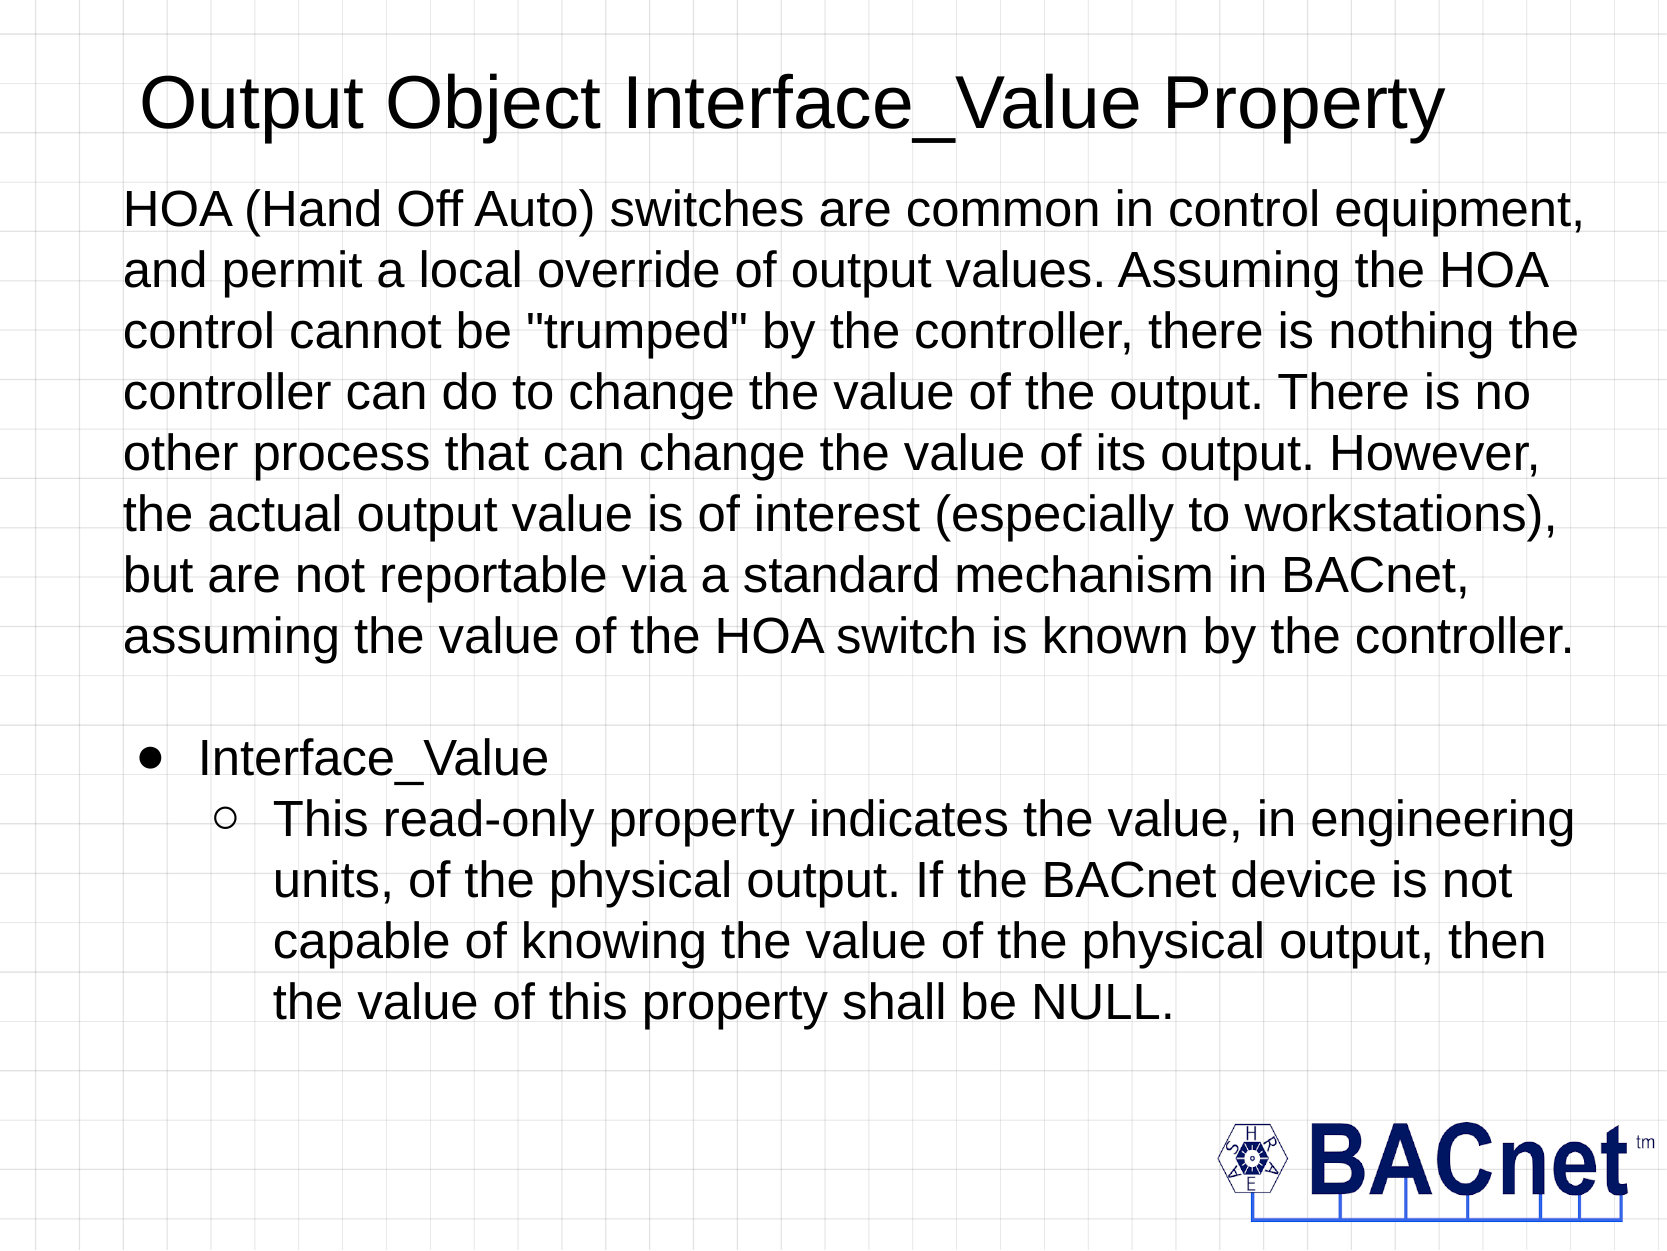

# Output Object Interface_Value Property
HOA (Hand Off Auto) switches are common in control equipment, and permit a local override of output values. Assuming the HOA control cannot be "trumped" by the controller, there is nothing the controller can do to change the value of the output. There is no other process that can change the value of its output. However, the actual output value is of interest (especially to workstations), but are not reportable via a standard mechanism in BACnet, assuming the value of the HOA switch is known by the controller.
Interface_Value
This read-only property indicates the value, in engineering units, of the physical output. If the BACnet device is not capable of knowing the value of the physical output, then the value of this property shall be NULL.